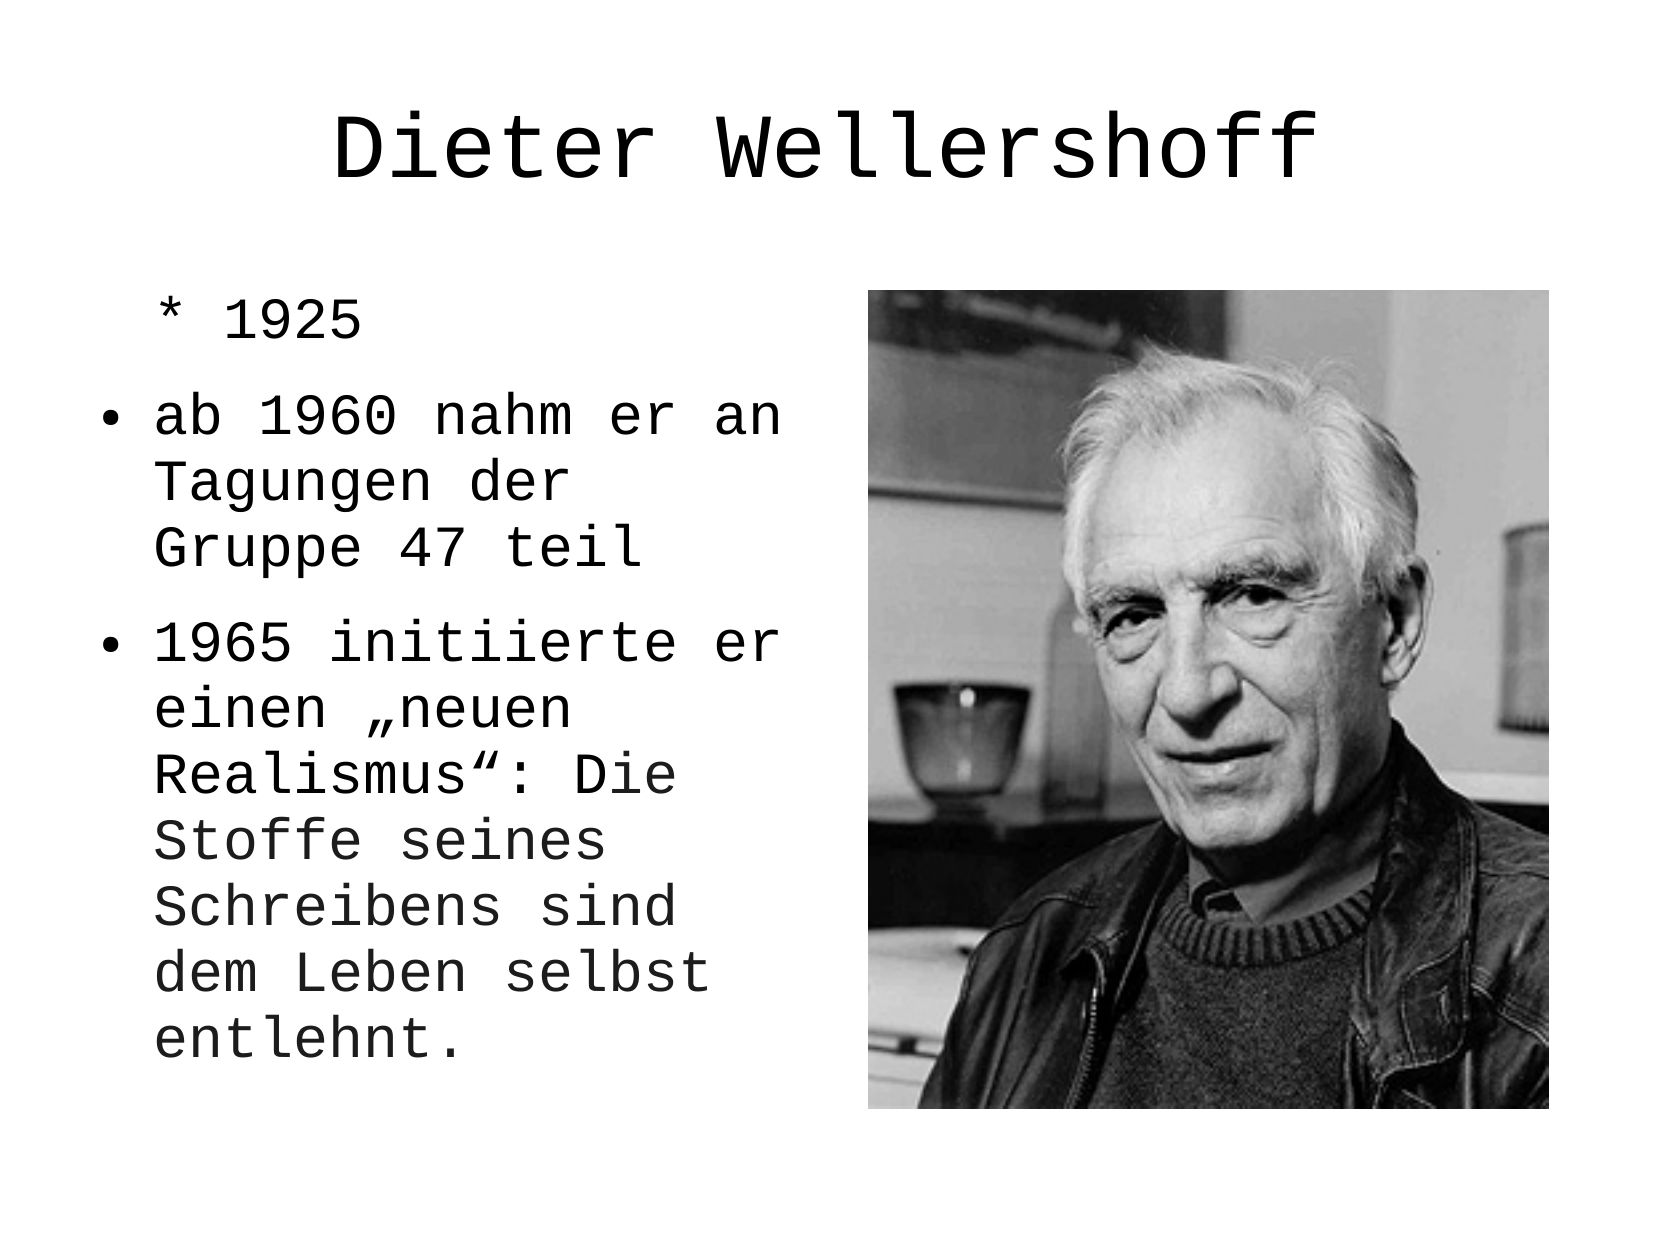

# Dieter Wellershoff
* 1925
ab 1960 nahm er an Tagungen der Gruppe 47 teil
1965 initiierte er einen „neuen Realismus“: Die Stoffe seines Schreibens sind dem Leben selbst entlehnt.